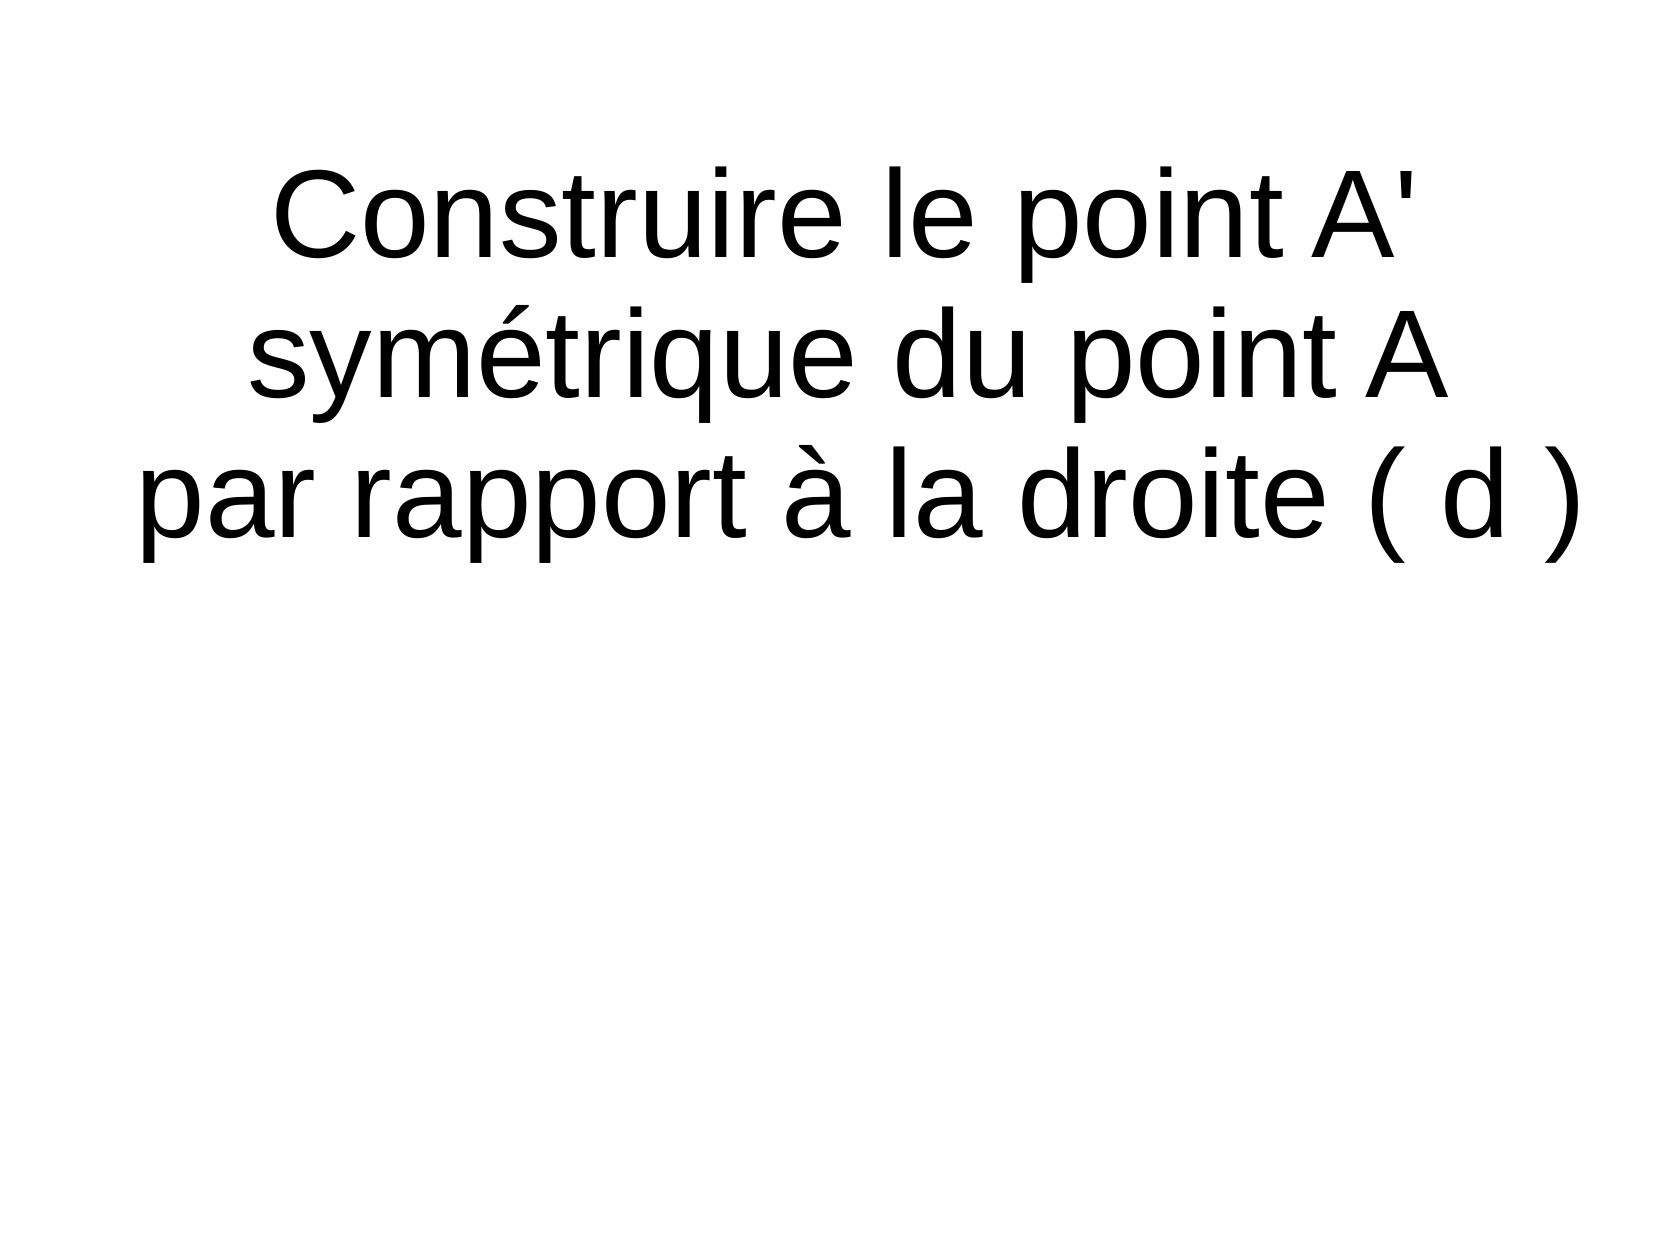

# Construire le point A' symétrique du point A
par rapport à la droite ( d )